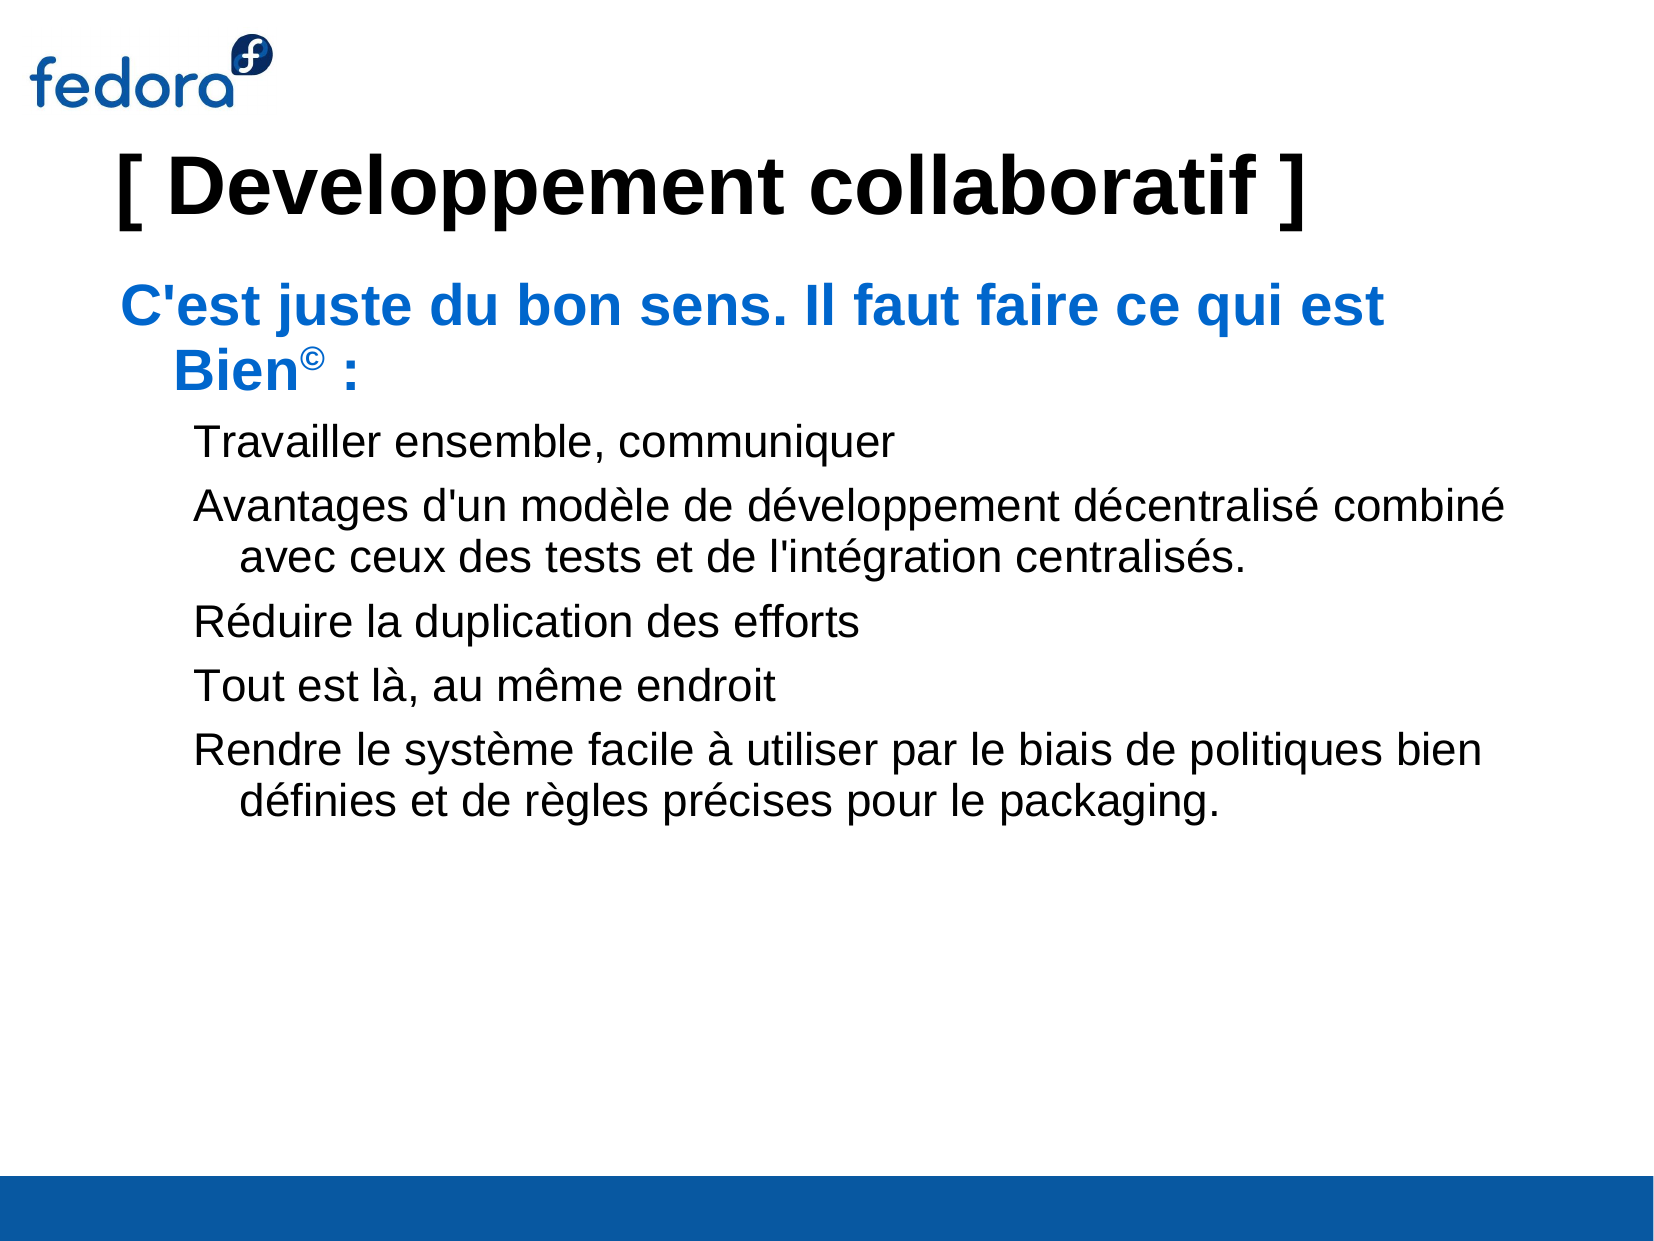

# [ Developpement collaboratif ]
C'est juste du bon sens. Il faut faire ce qui est Bien© :
Travailler ensemble, communiquer
Avantages d'un modèle de développement décentralisé combiné avec ceux des tests et de l'intégration centralisés.
Réduire la duplication des efforts
Tout est là, au même endroit
Rendre le système facile à utiliser par le biais de politiques bien définies et de règles précises pour le packaging.